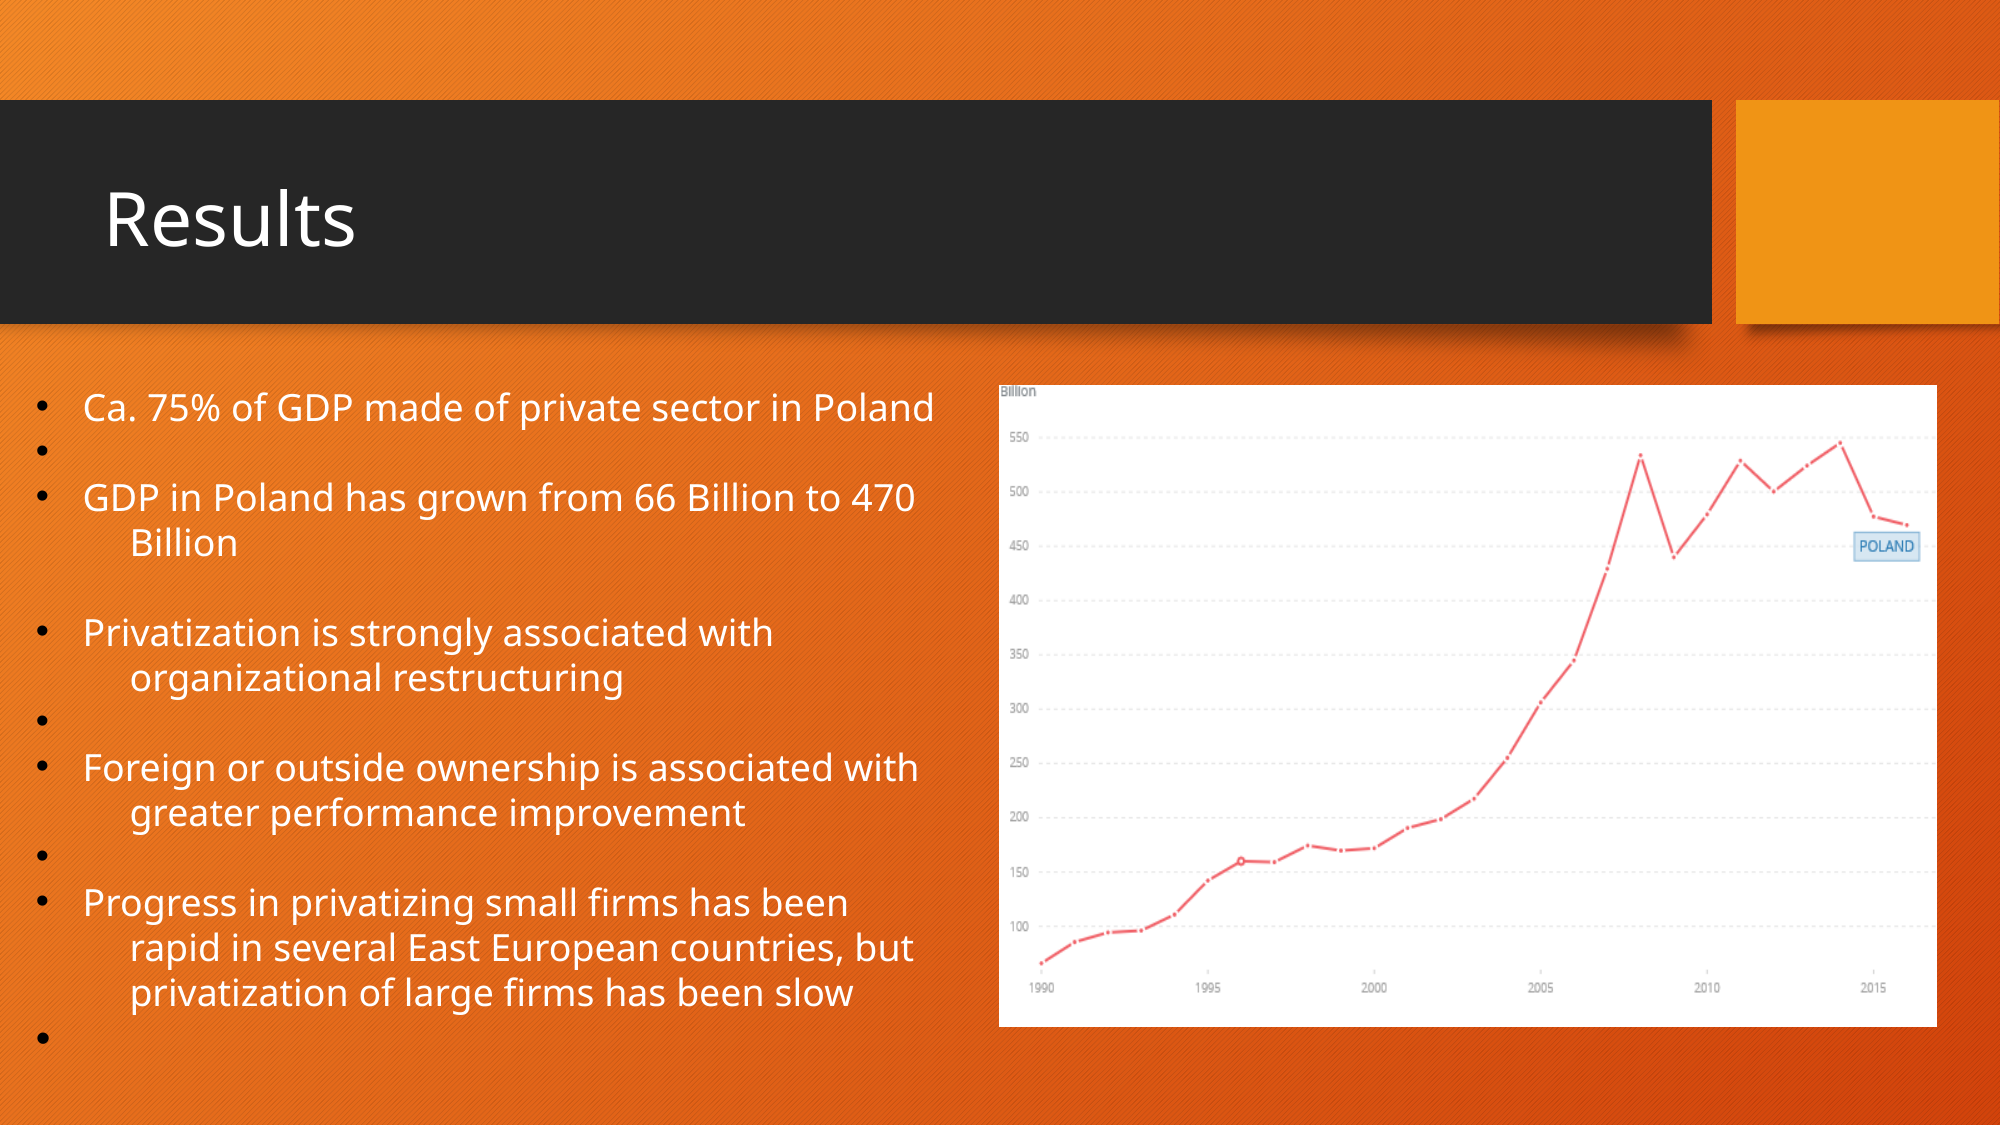

# Results
Ca. 75% of GDP made of private sector in Poland
GDP in Poland has grown from 66 Billion to 470 Billion
Privatization is strongly associated with organizational restructuring
Foreign or outside ownership is associated with greater performance improvement
Progress in privatizing small firms has been rapid in several East European countries, but privatization of large firms has been slow